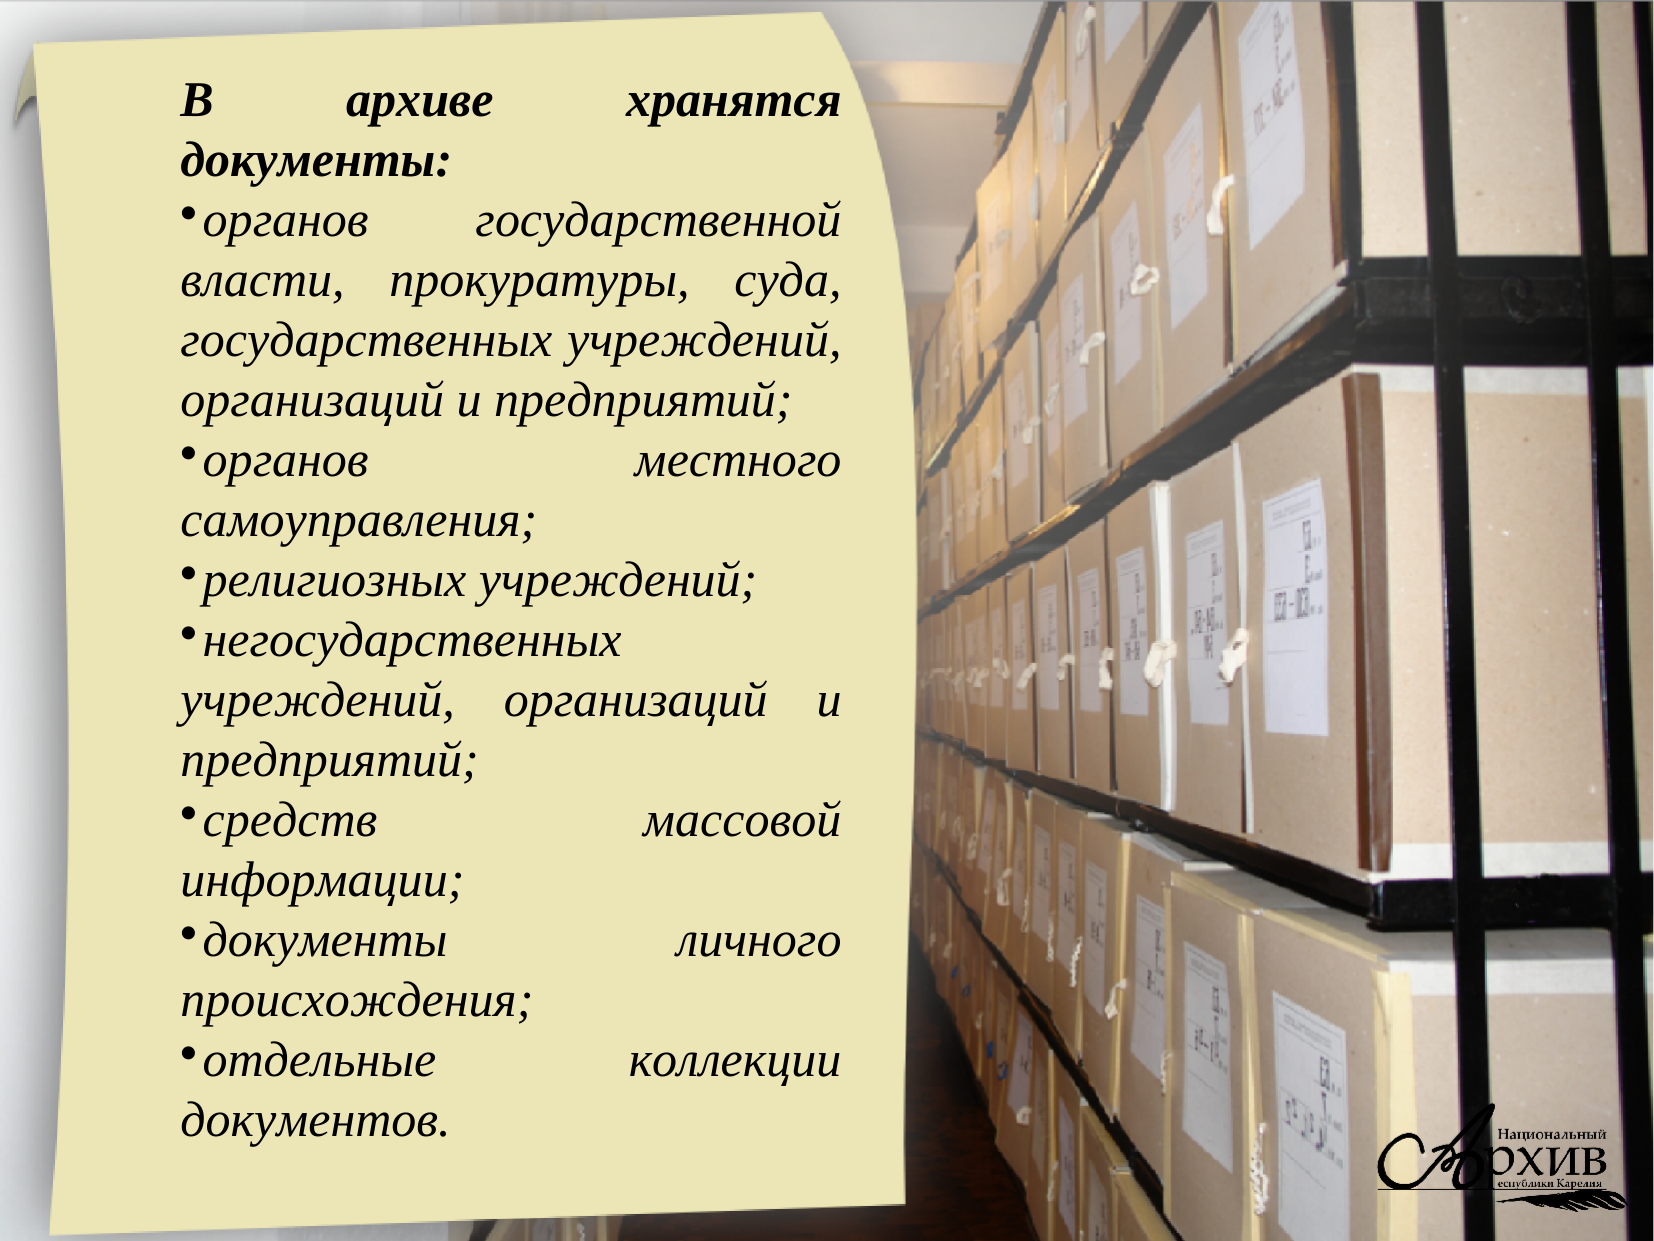

В архиве хранятся документы:
органов государственной власти, прокуратуры, суда, государственных учреждений, организаций и предприятий;
органов местного самоуправления;
религиозных учреждений;
негосударственных учреждений, организаций и предприятий;
средств массовой информации;
документы личного происхождения;
отдельные коллекции документов.